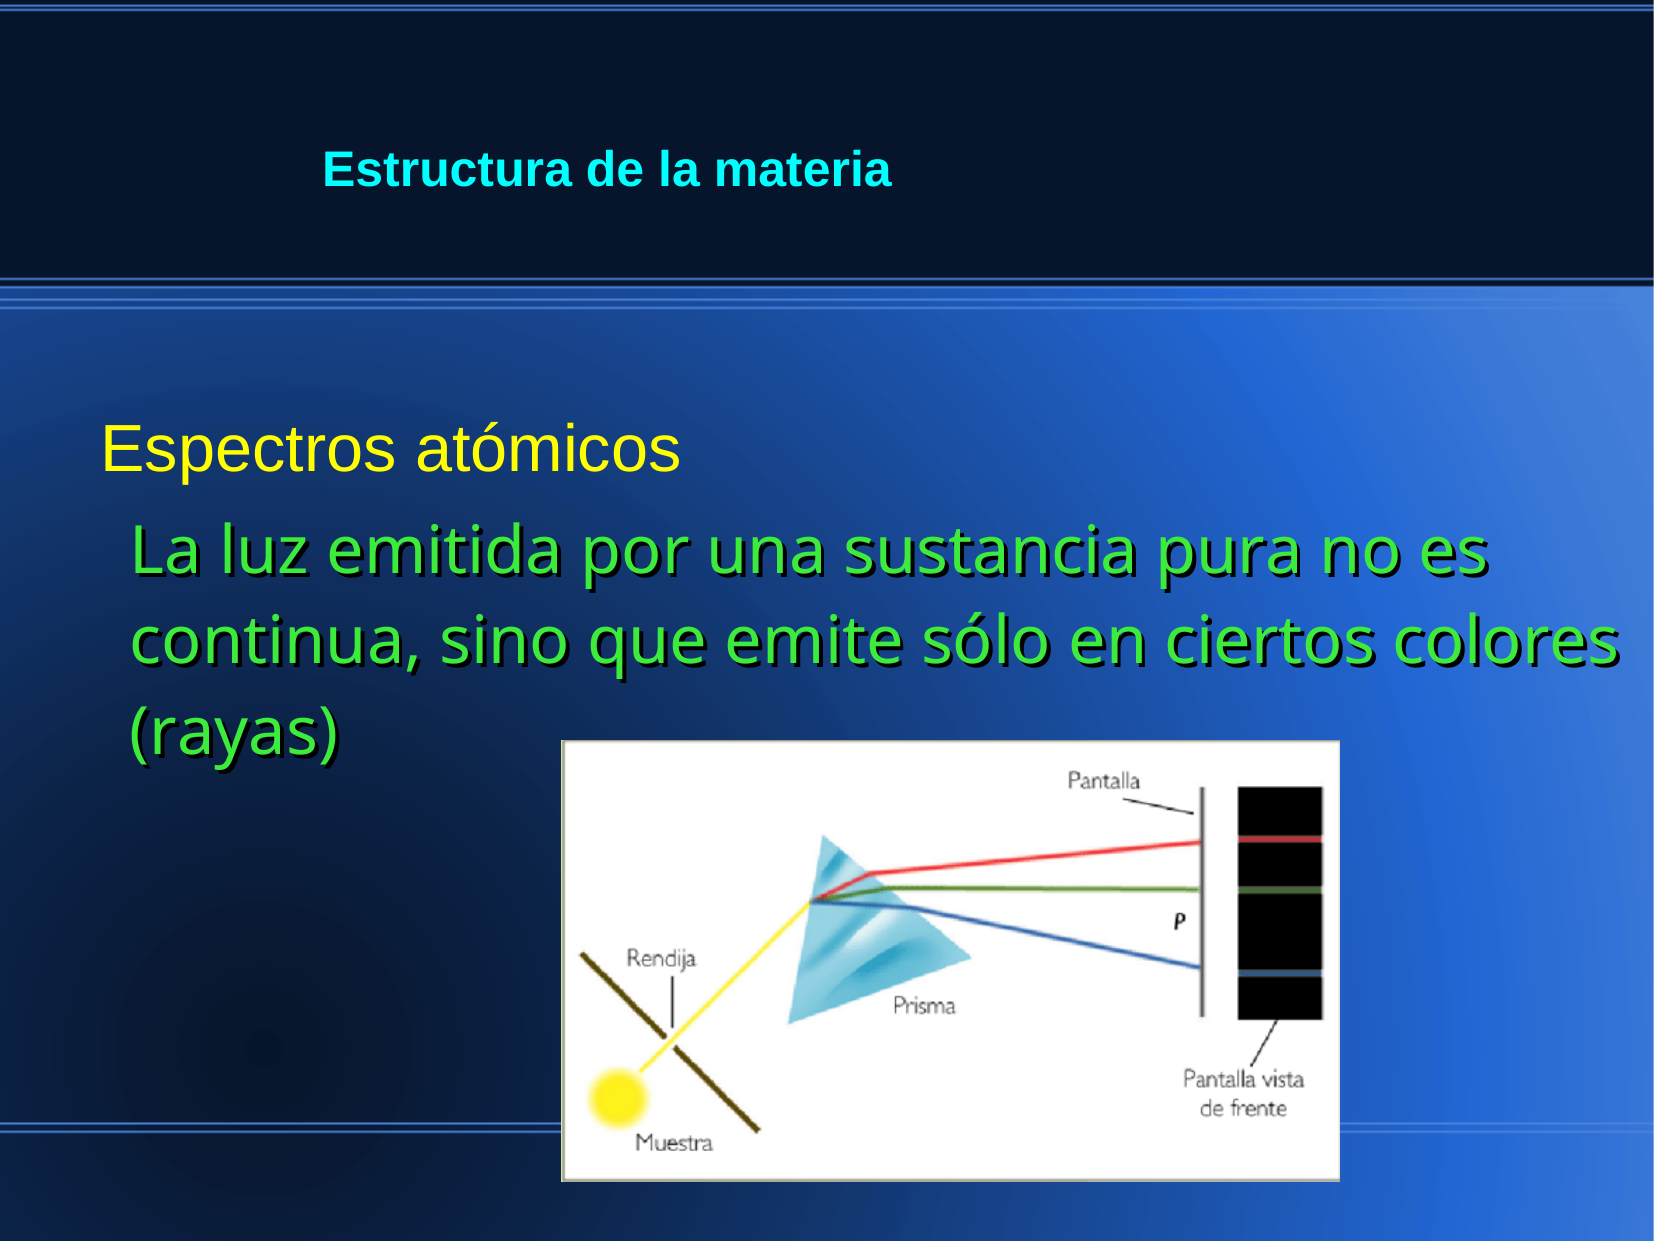

Estructura de la materia
# Espectros atómicos
La luz emitida por una sustancia pura no es continua, sino que emite sólo en ciertos colores (rayas)